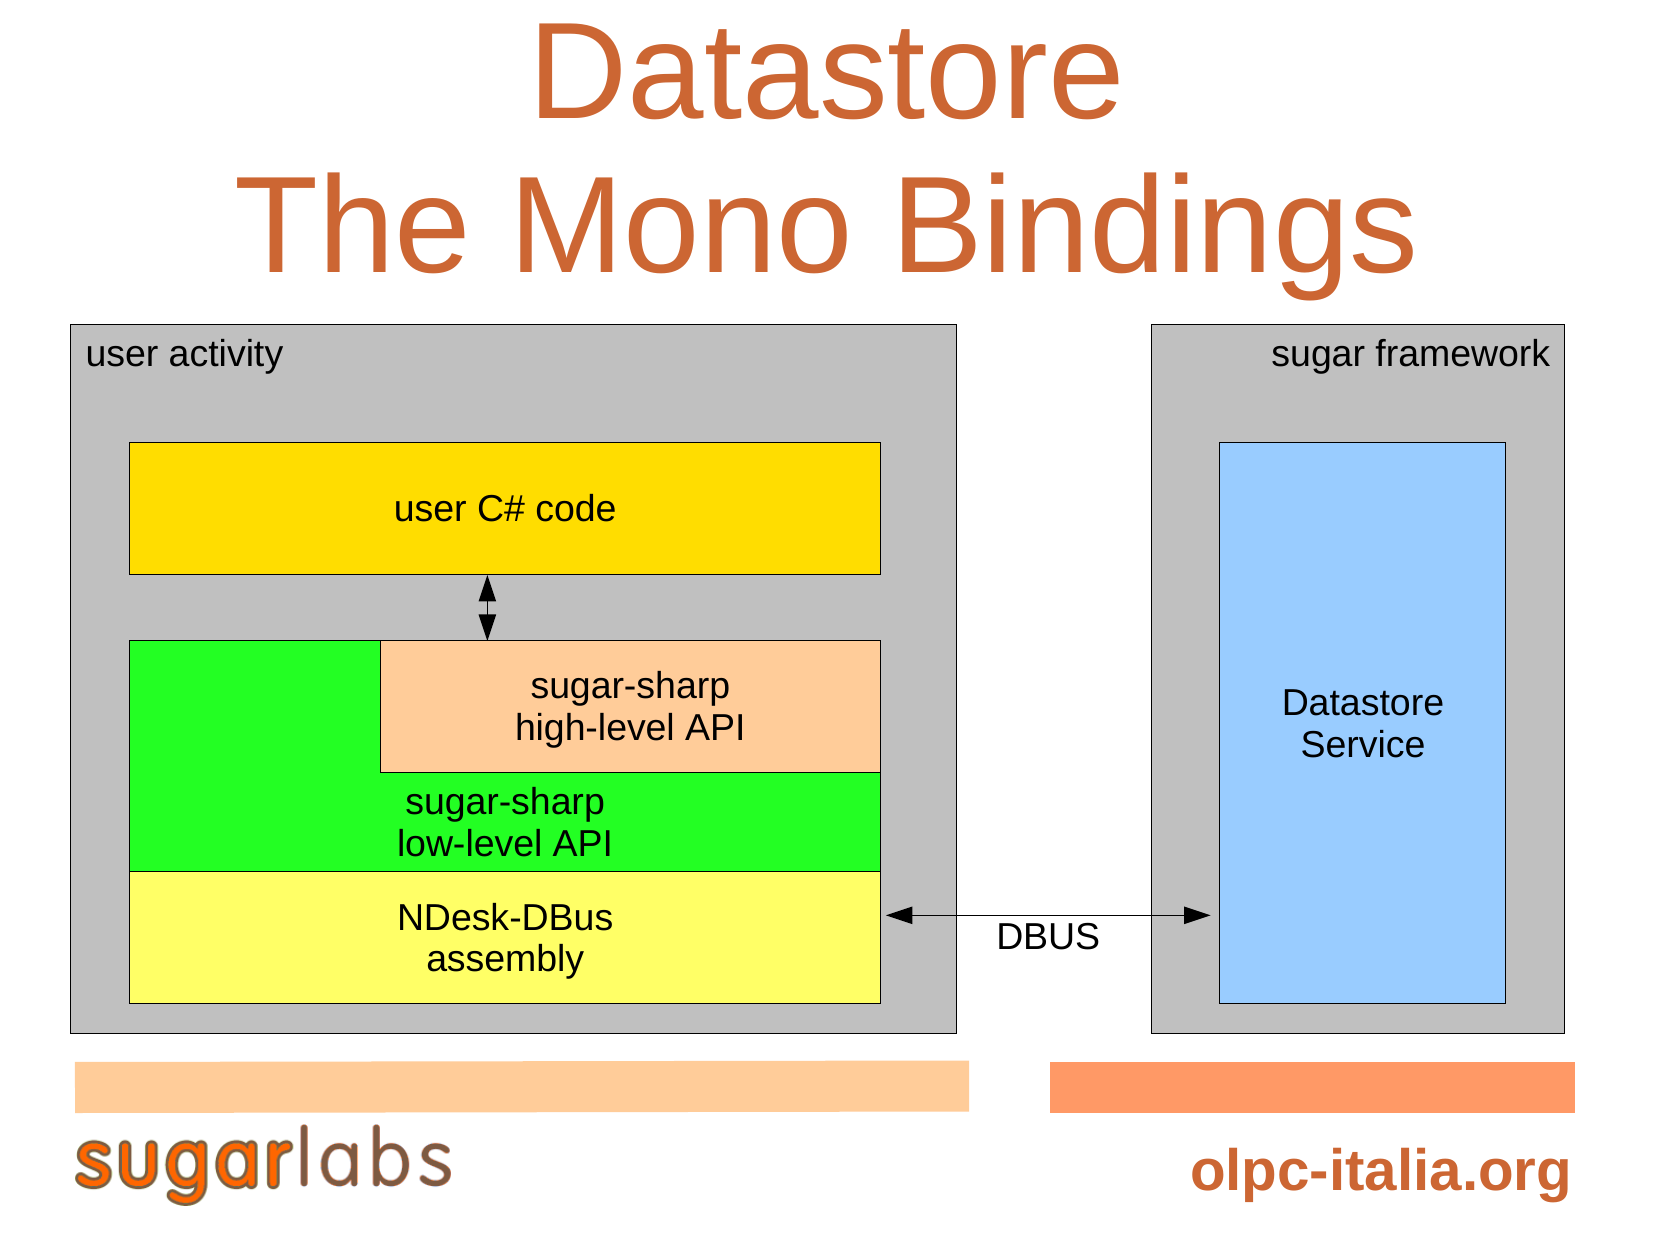

# Datastore The Mono Bindings
user activity
sugar framework
user C# code
Datastore
Service
sugar-sharp
low-level API
sugar-sharp
high-level API
NDesk-DBus
assembly
DBUS